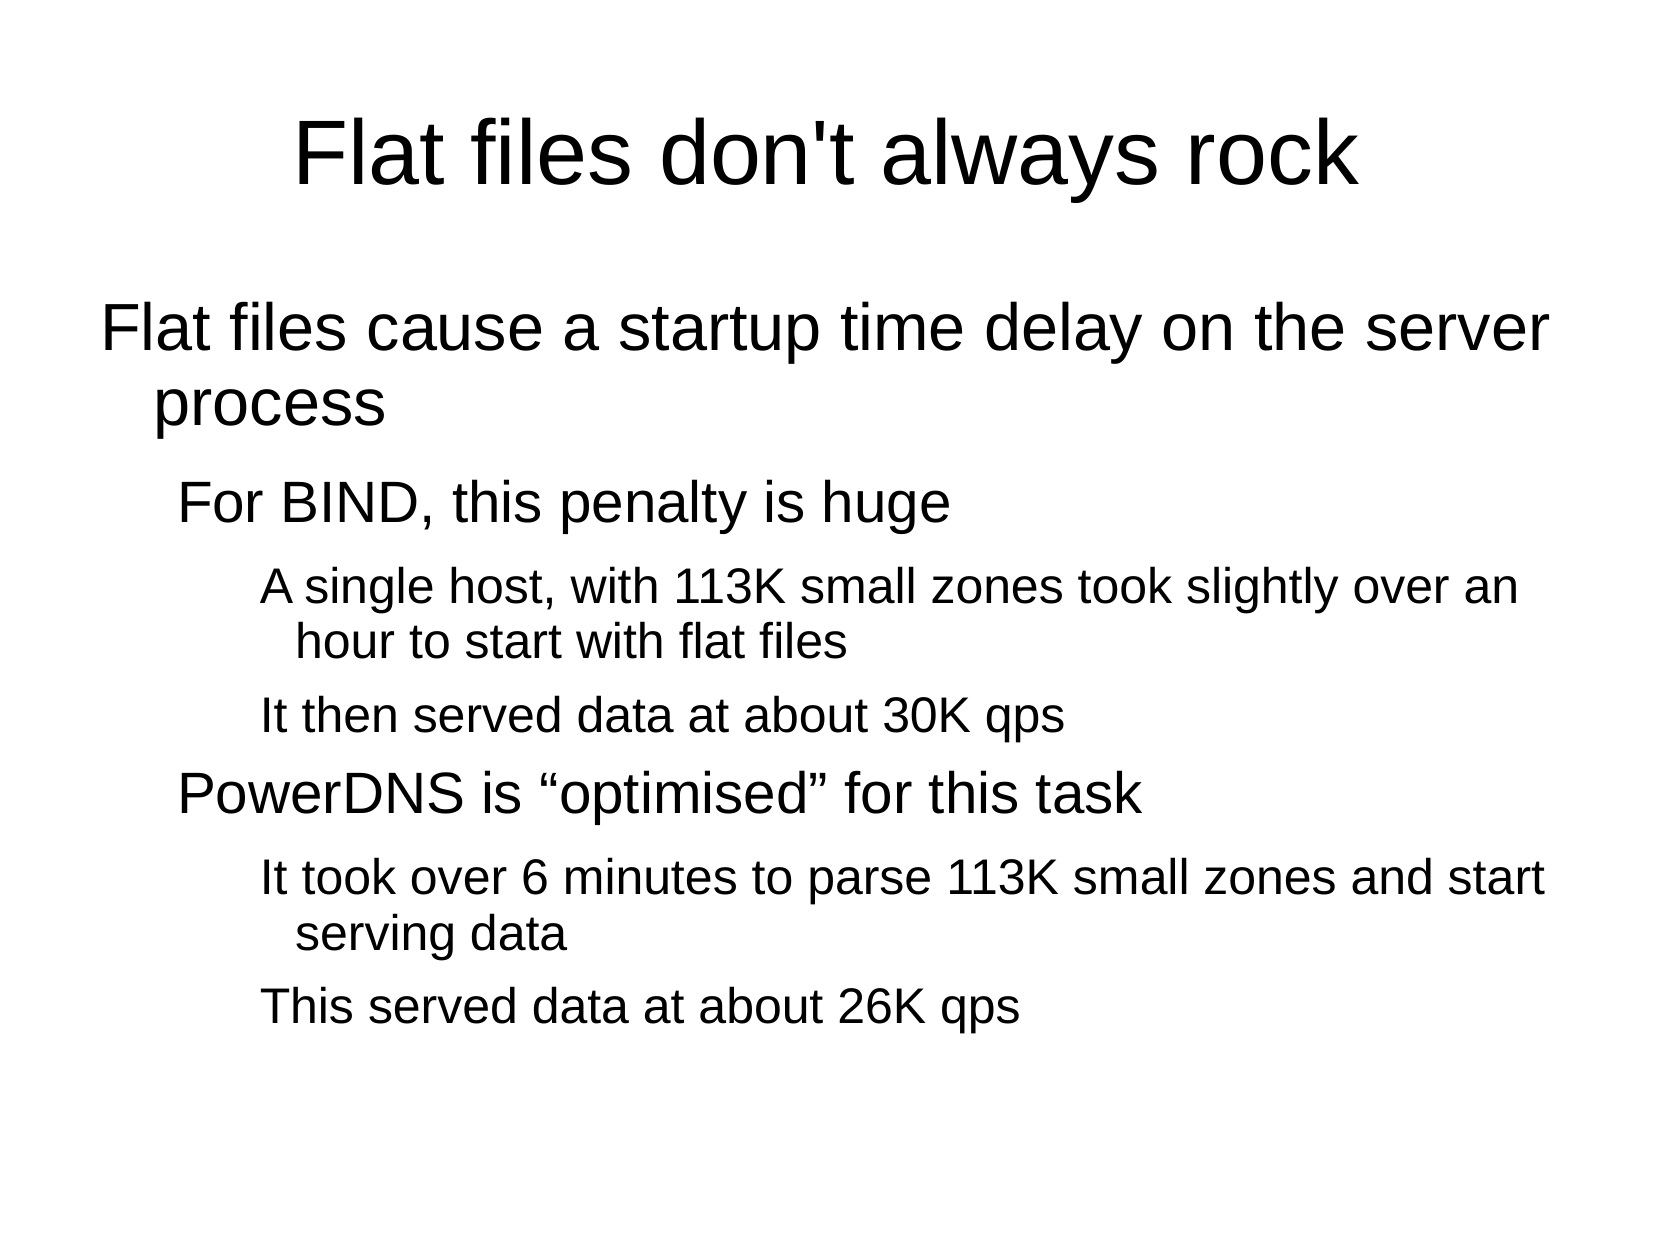

# Flat files don't always rock
Flat files cause a startup time delay on the server process
For BIND, this penalty is huge
A single host, with 113K small zones took slightly over an hour to start with flat files
It then served data at about 30K qps
PowerDNS is “optimised” for this task
It took over 6 minutes to parse 113K small zones and start serving data
This served data at about 26K qps